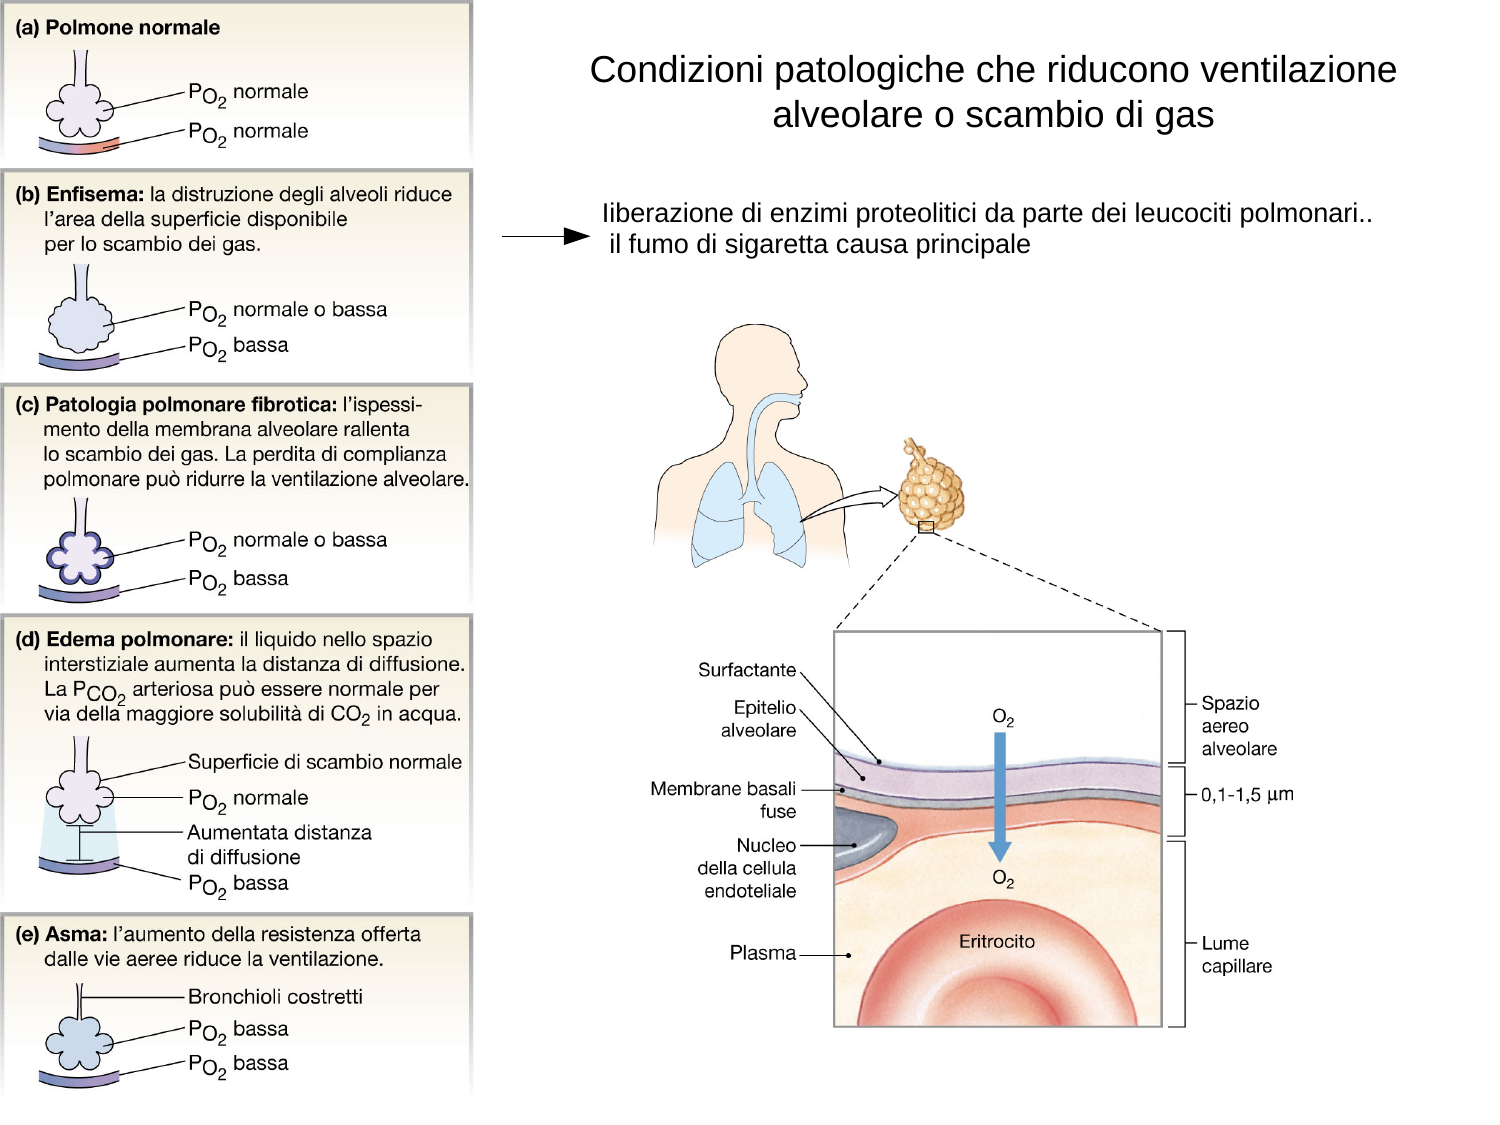

Condizioni patologiche che riducono ventilazione alveolare o scambio di gas
Iiberazione di enzimi proteolitici da parte dei leucociti polmonari..
 il fumo di sigaretta causa principale